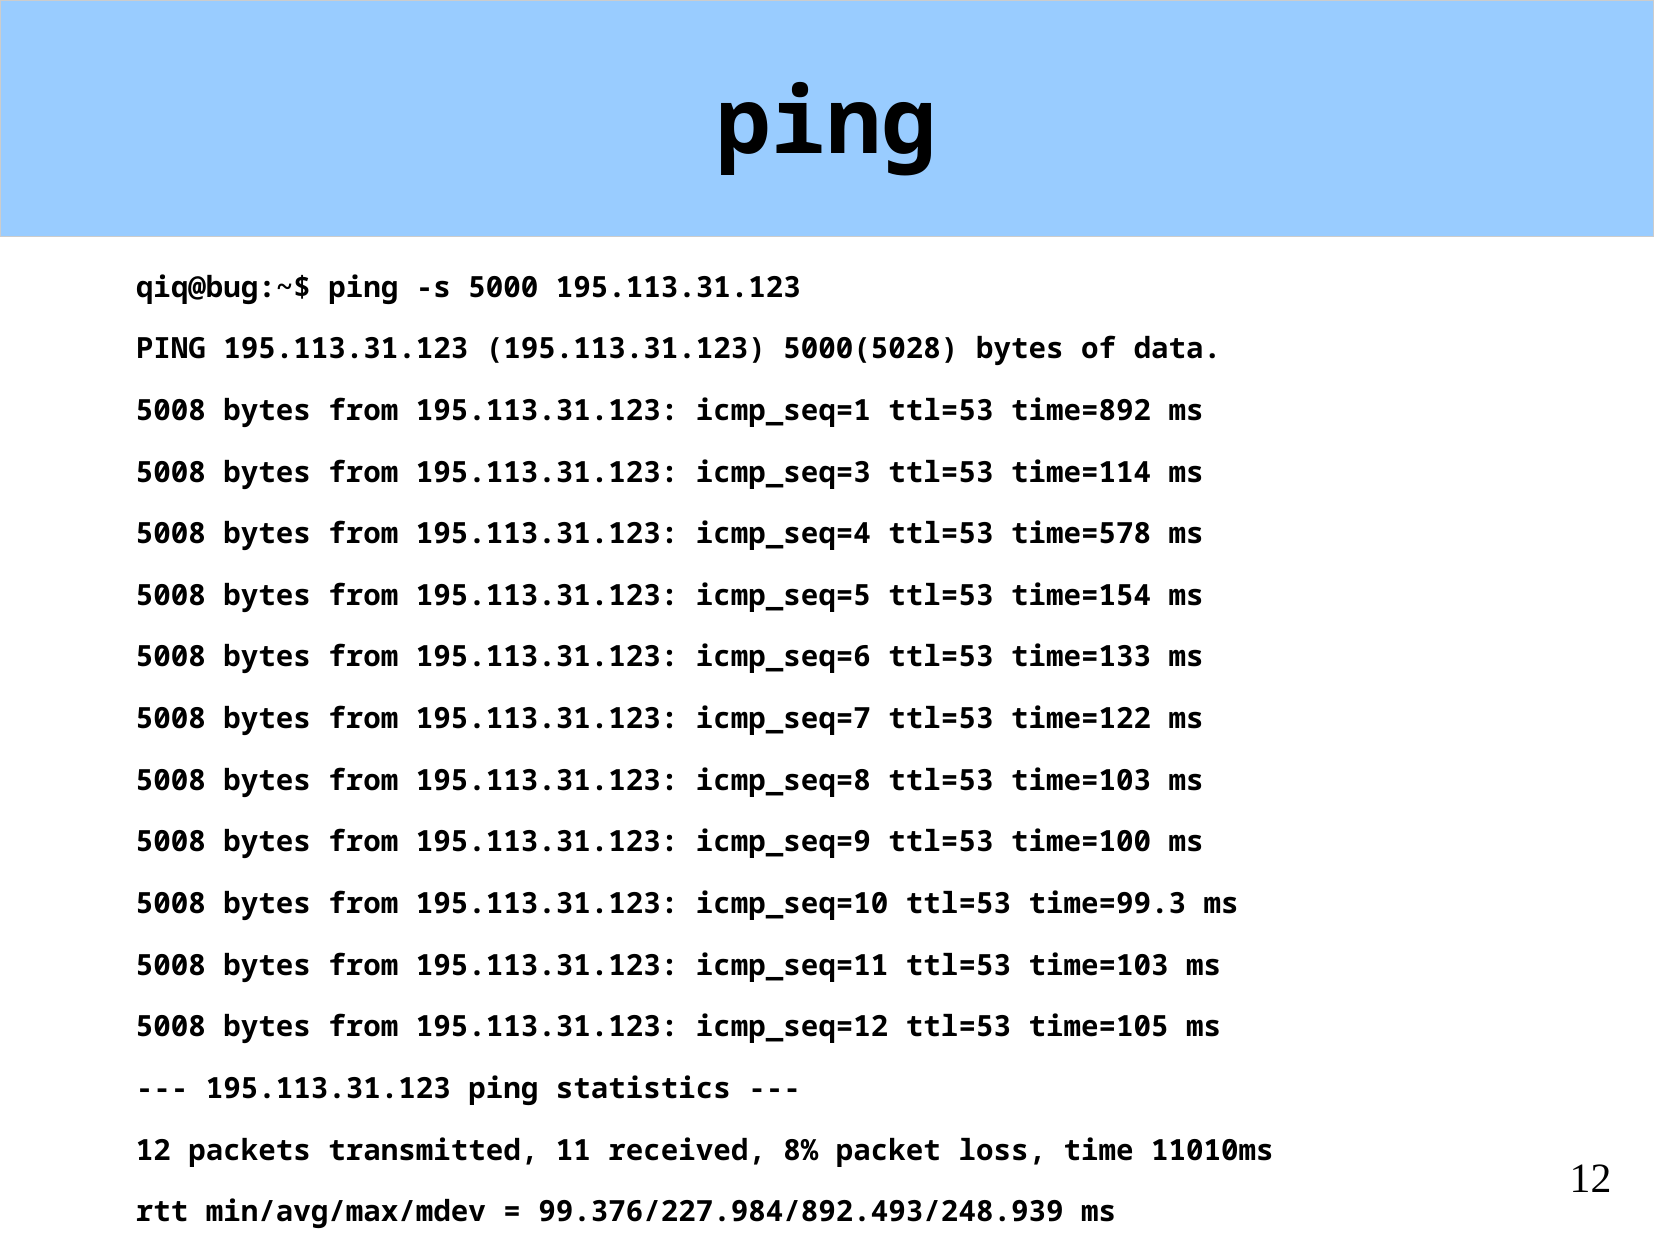

# ping
qiq@bug:~$ ping -s 5000 195.113.31.123
PING 195.113.31.123 (195.113.31.123) 5000(5028) bytes of data.
5008 bytes from 195.113.31.123: icmp_seq=1 ttl=53 time=892 ms
5008 bytes from 195.113.31.123: icmp_seq=3 ttl=53 time=114 ms
5008 bytes from 195.113.31.123: icmp_seq=4 ttl=53 time=578 ms
5008 bytes from 195.113.31.123: icmp_seq=5 ttl=53 time=154 ms
5008 bytes from 195.113.31.123: icmp_seq=6 ttl=53 time=133 ms
5008 bytes from 195.113.31.123: icmp_seq=7 ttl=53 time=122 ms
5008 bytes from 195.113.31.123: icmp_seq=8 ttl=53 time=103 ms
5008 bytes from 195.113.31.123: icmp_seq=9 ttl=53 time=100 ms
5008 bytes from 195.113.31.123: icmp_seq=10 ttl=53 time=99.3 ms
5008 bytes from 195.113.31.123: icmp_seq=11 ttl=53 time=103 ms
5008 bytes from 195.113.31.123: icmp_seq=12 ttl=53 time=105 ms
--- 195.113.31.123 ping statistics ---
12 packets transmitted, 11 received, 8% packet loss, time 11010ms
rtt min/avg/max/mdev = 99.376/227.984/892.493/248.939 ms